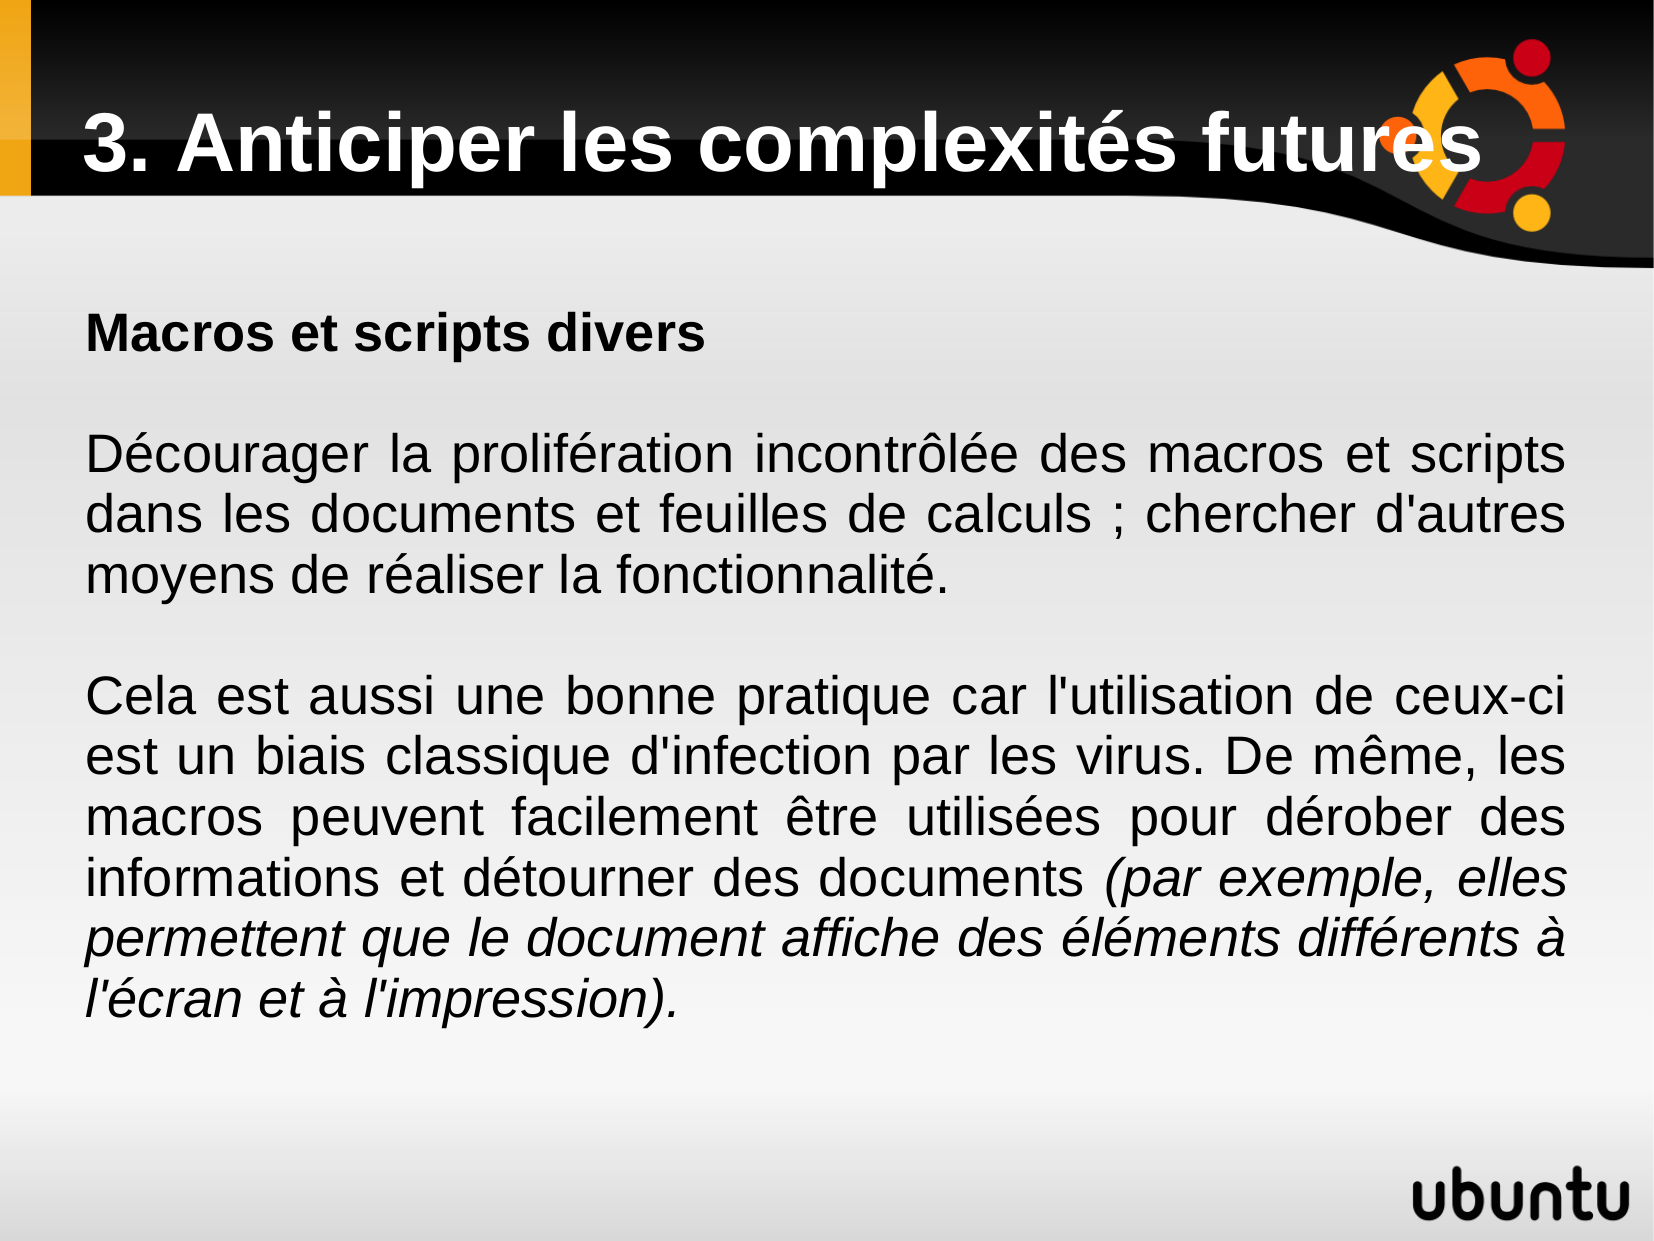

# 3. Anticiper les complexités futures
Macros et scripts divers
Décourager la prolifération incontrôlée des macros et scripts dans les documents et feuilles de calculs ; chercher d'autres moyens de réaliser la fonctionnalité.
Cela est aussi une bonne pratique car l'utilisation de ceux-ci est un biais classique d'infection par les virus. De même, les macros peuvent facilement être utilisées pour dérober des informations et détourner des documents (par exemple, elles permettent que le document affiche des éléments différents à l'écran et à l'impression).